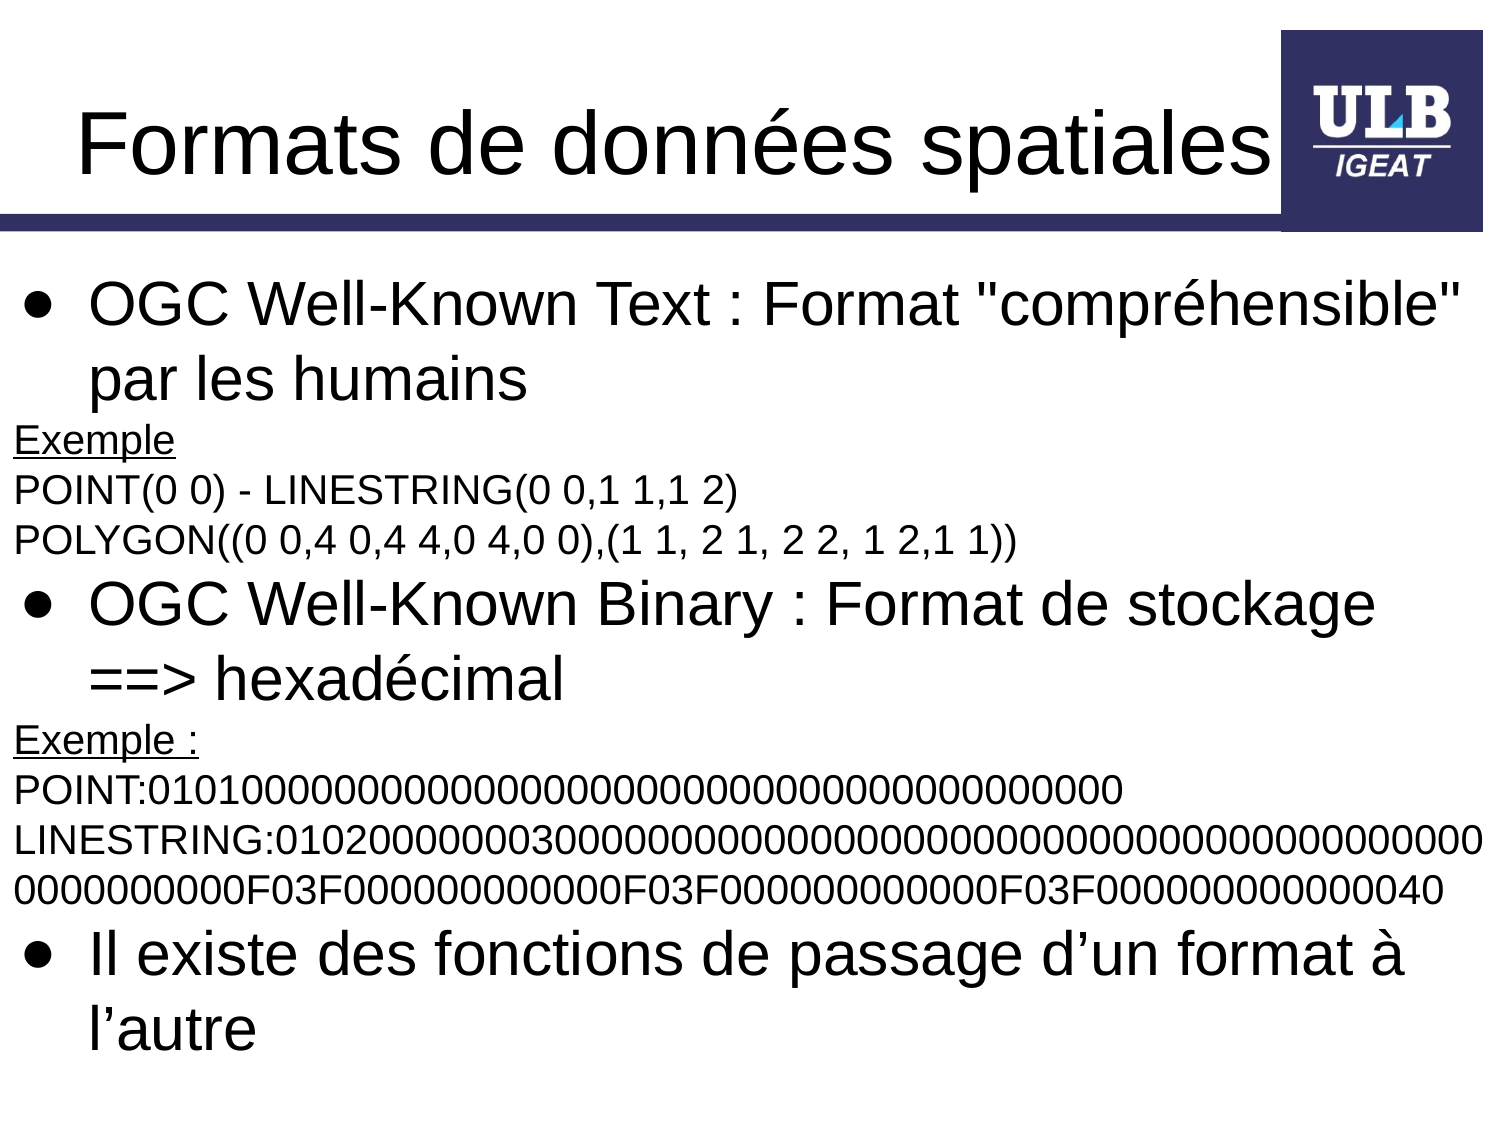

# Formats de données spatiales
OGC Well-Known Text : Format "compréhensible" par les humains
Exemple
POINT(0 0) - LINESTRING(0 0,1 1,1 2)
POLYGON((0 0,4 0,4 4,0 4,0 0),(1 1, 2 1, 2 2, 1 2,1 1))
OGC Well-Known Binary : Format de stockage ==> hexadécimal
Exemple :
POINT:010100000000000000000000000000000000000000
LINESTRING:01020000000300000000000000000000000000000000000000000000000000F03F000000000000F03F000000000000F03F000000000000040
Il existe des fonctions de passage d’un format à l’autre